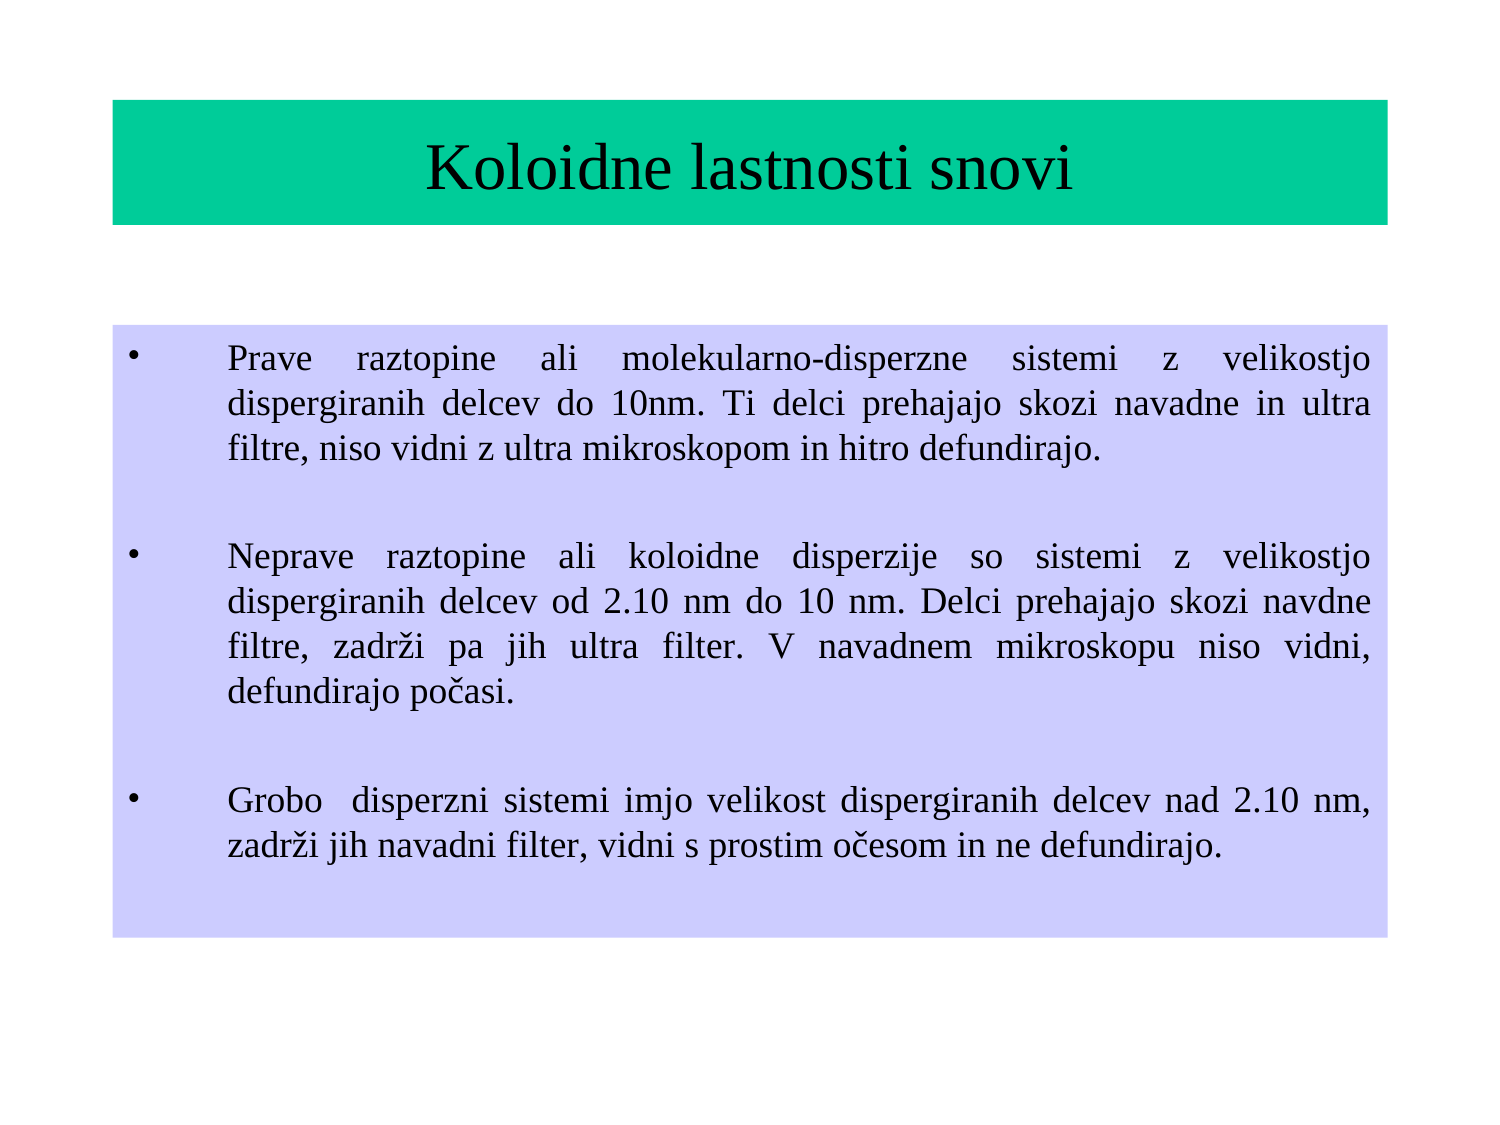

# Koloidne lastnosti snovi
Prave raztopine ali molekularno-disperzne sistemi z velikostjo dispergiranih delcev do 10nm. Ti delci prehajajo skozi navadne in ultra filtre, niso vidni z ultra mikroskopom in hitro defundirajo.
Neprave raztopine ali koloidne disperzije so sistemi z velikostjo dispergiranih delcev od 2.10 nm do 10 nm. Delci prehajajo skozi navdne filtre, zadrži pa jih ultra filter. V navadnem mikroskopu niso vidni, defundirajo počasi.
Grobo disperzni sistemi imjo velikost dispergiranih delcev nad 2.10 nm, zadrži jih navadni filter, vidni s prostim očesom in ne defundirajo.